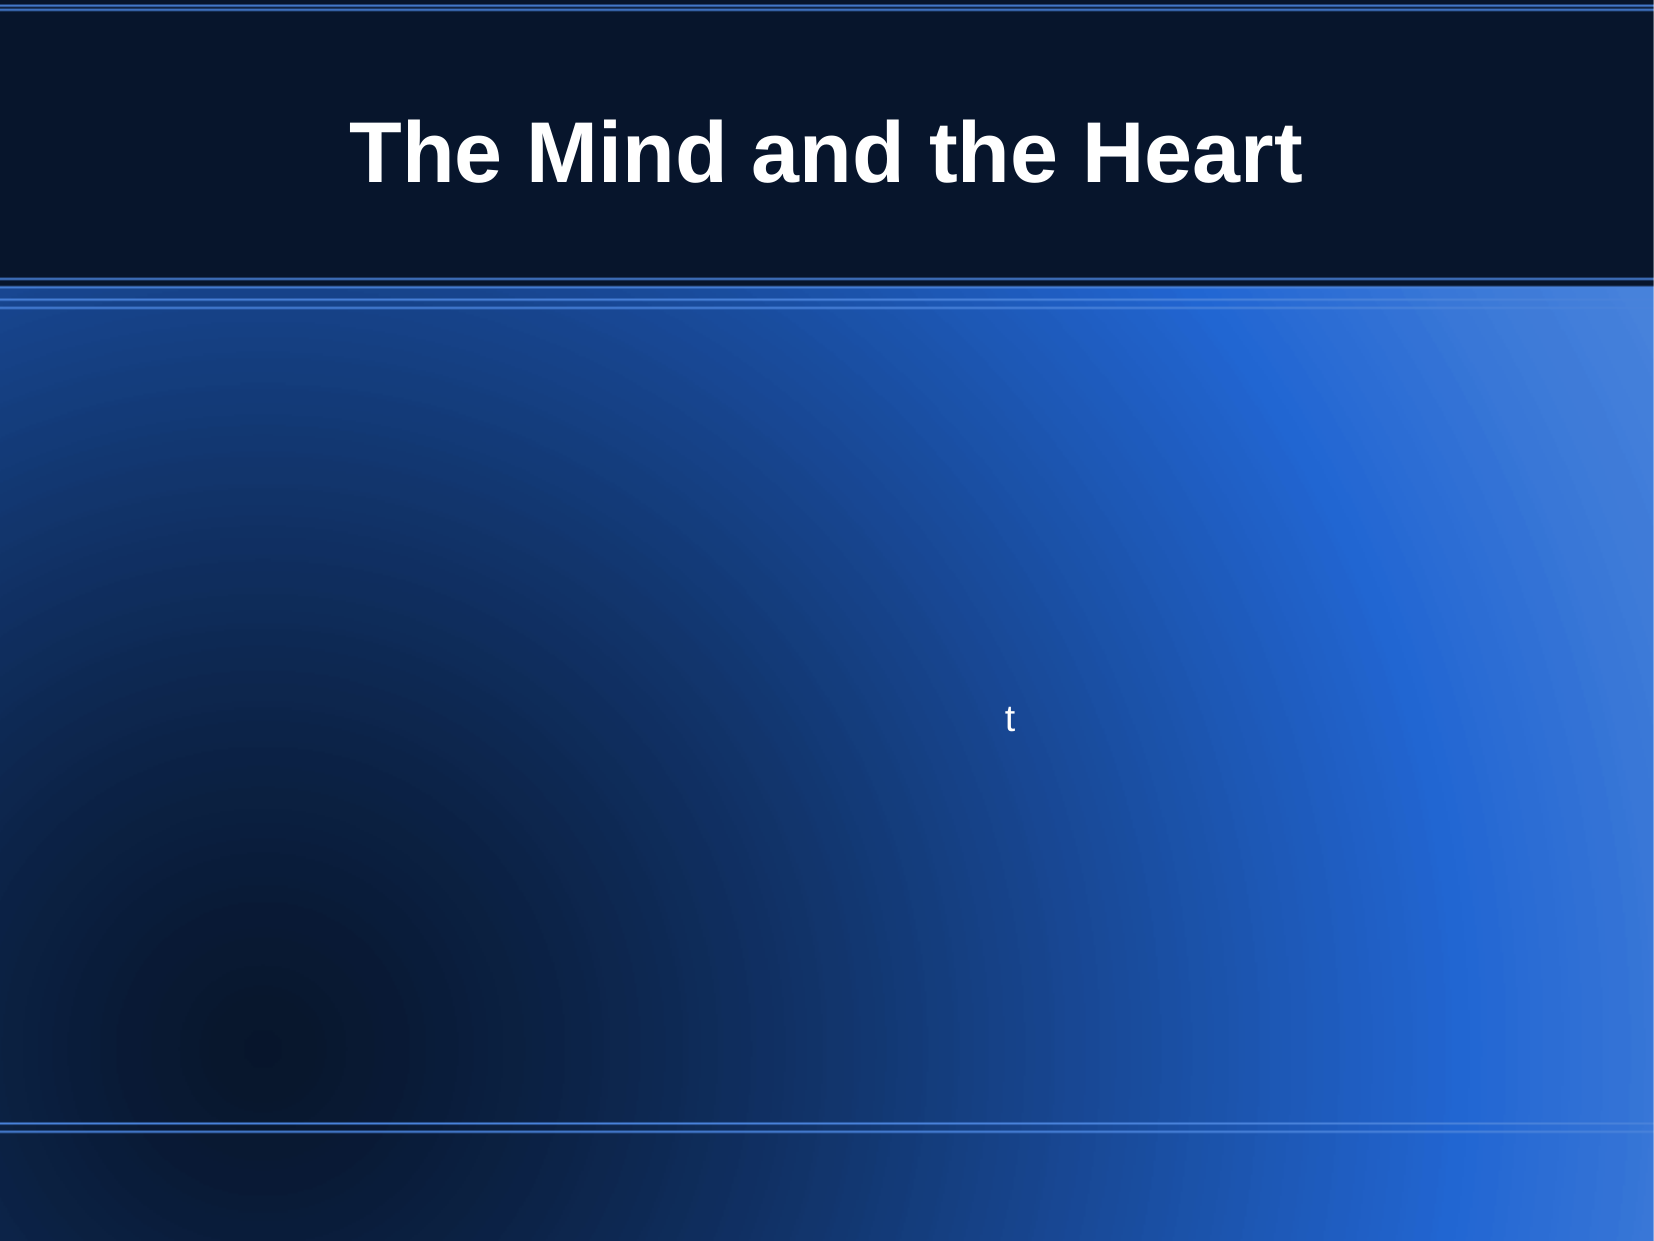

# The Mind and the Heart
ou
t